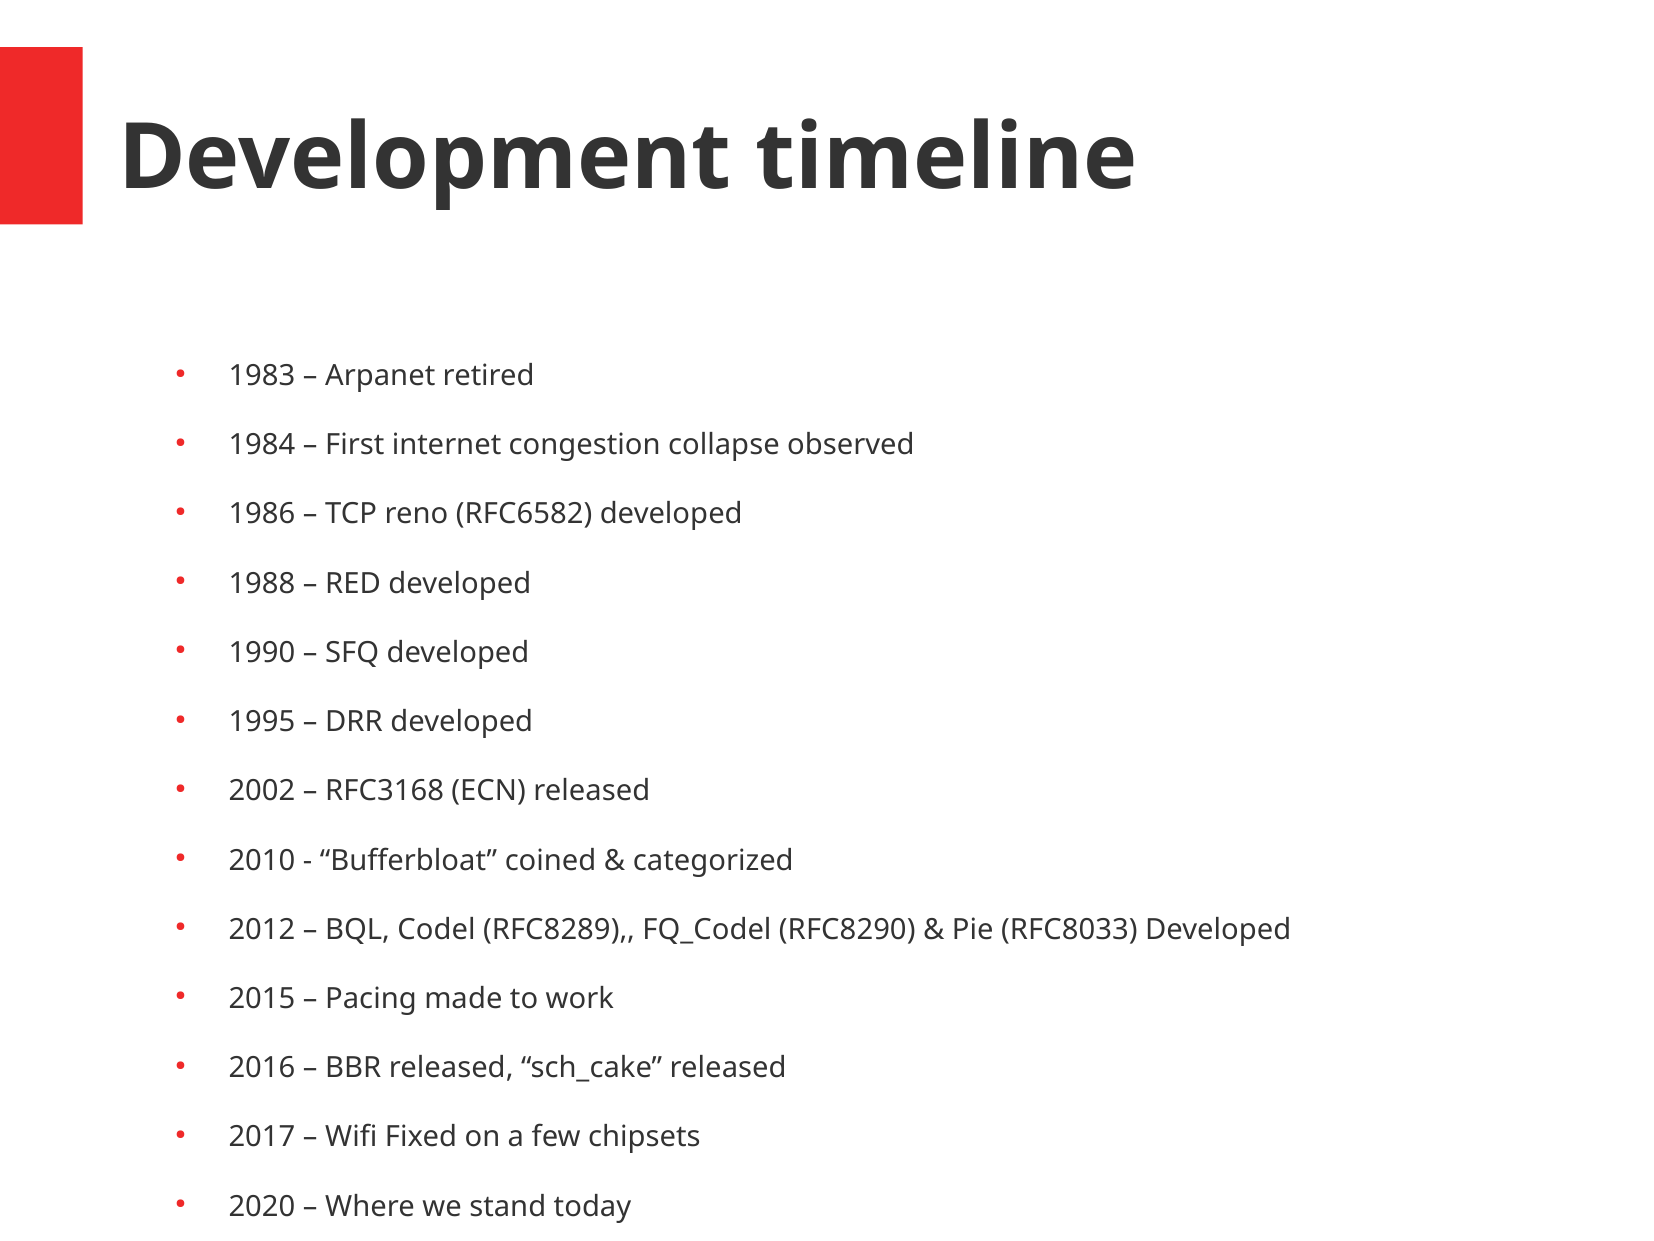

# Development timeline
1983 – Arpanet retired
1984 – First internet congestion collapse observed
1986 – TCP reno (RFC6582) developed
1988 – RED developed
1990 – SFQ developed
1995 – DRR developed
2002 – RFC3168 (ECN) released
2010 - “Bufferbloat” coined & categorized
2012 – BQL, Codel (RFC8289),, FQ_Codel (RFC8290) & Pie (RFC8033) Developed
2015 – Pacing made to work
2016 – BBR released, “sch_cake” released
2017 – Wifi Fixed on a few chipsets
2020 – Where we stand today